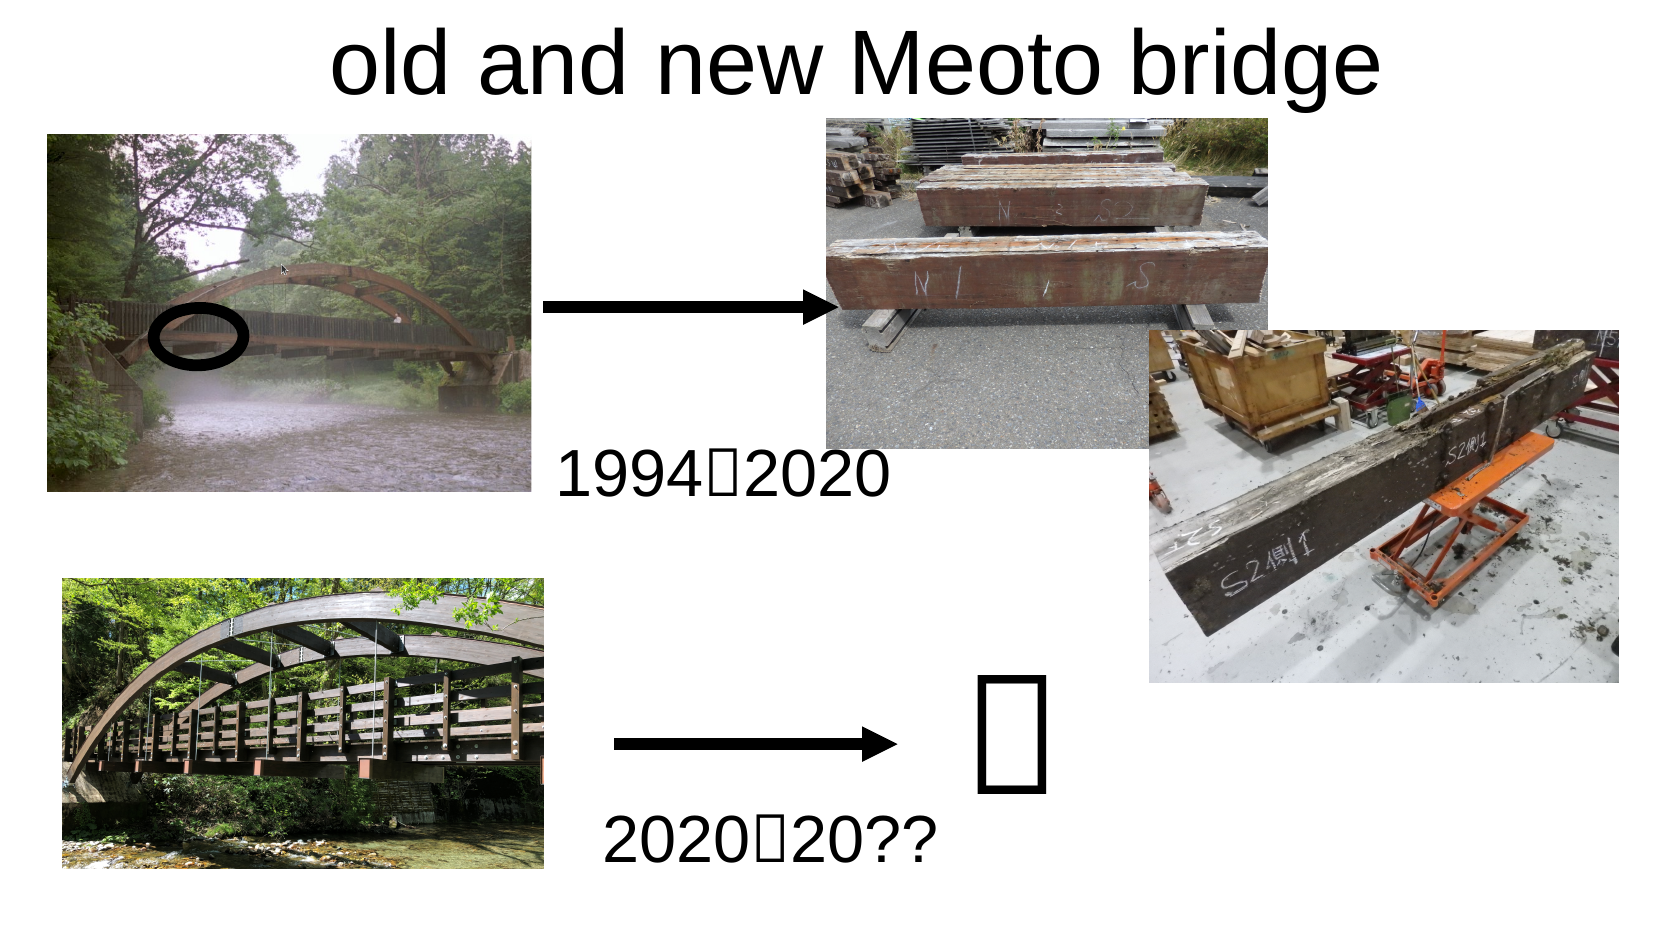

# old and new Meoto bridge
1994〜2020
？
2020〜20??